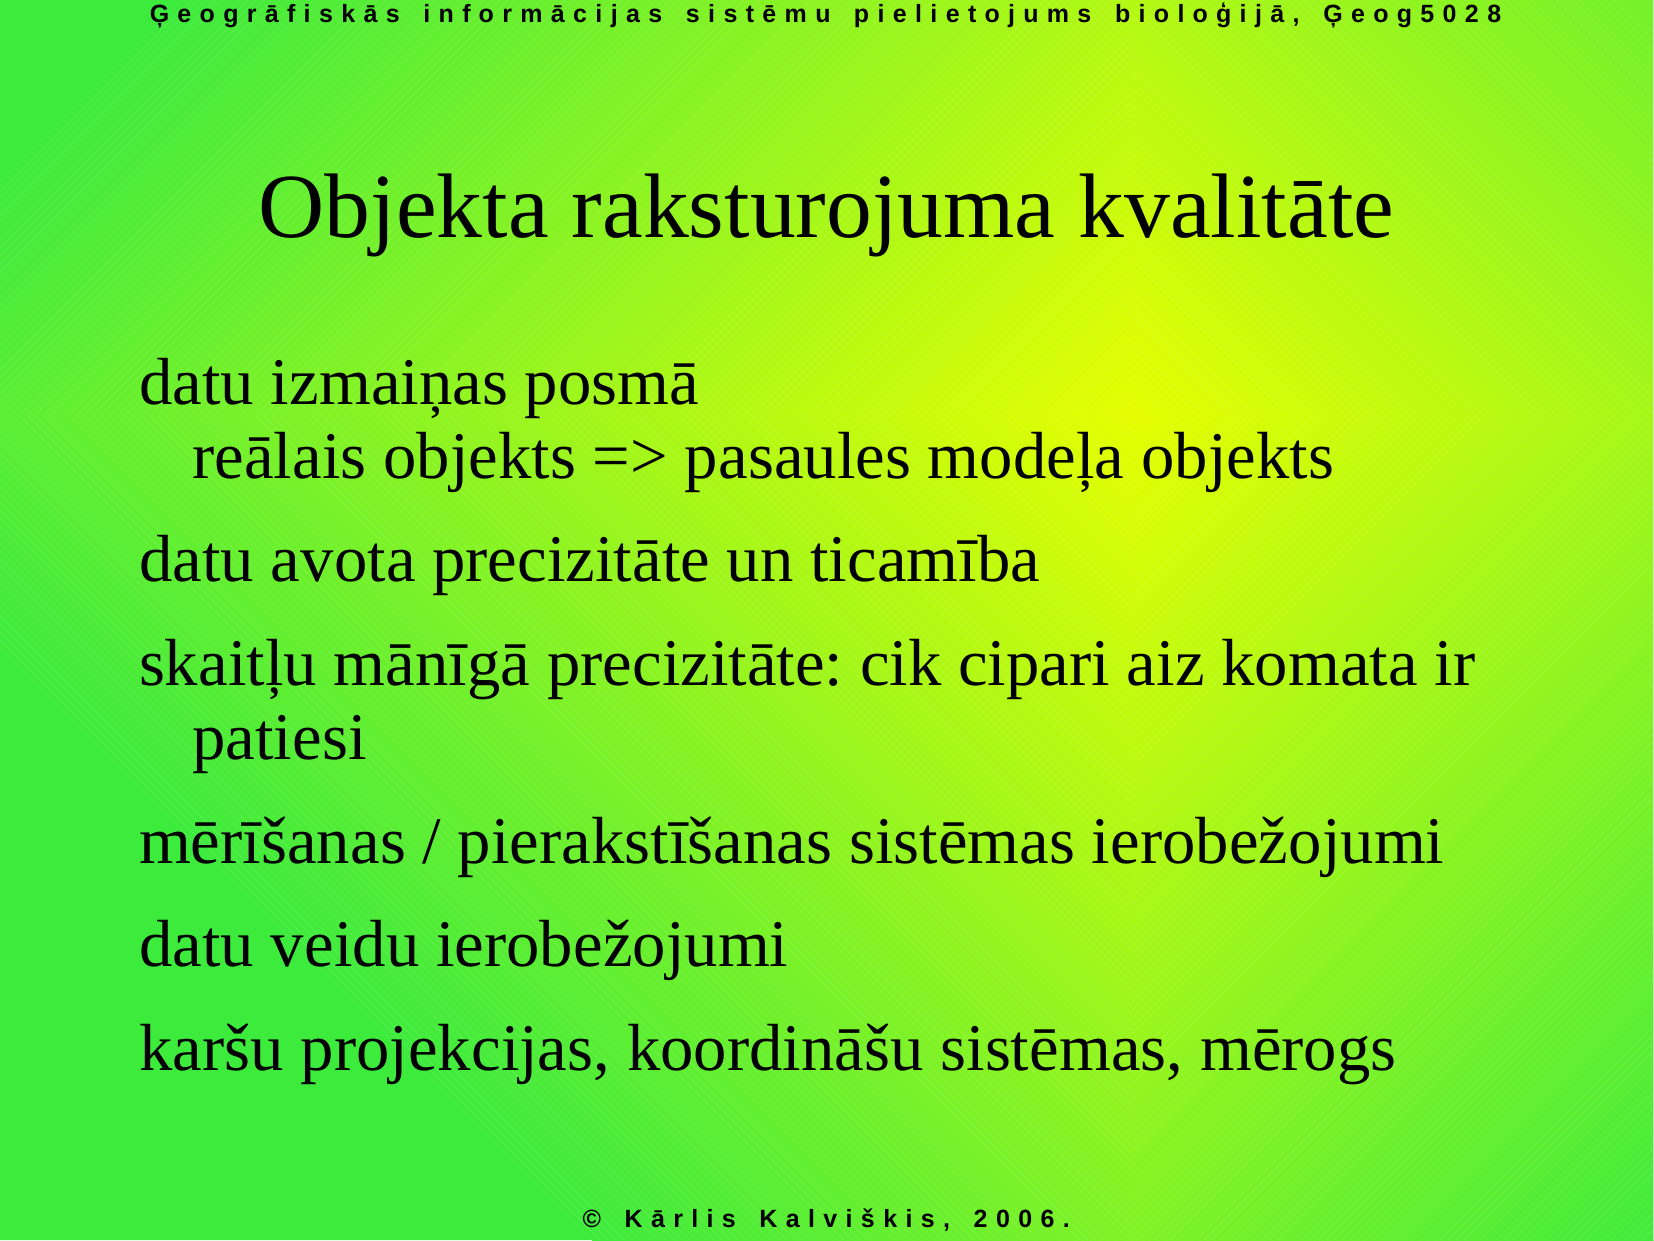

# Objekta raksturojuma kvalitāte
datu izmaiņas posmā
reālais objekts => pasaules modeļa objekts
datu avota precizitāte un ticamība
skaitļu mānīgā precizitāte: cik cipari aiz komata ir patiesi
mērīšanas / pierakstīšanas sistēmas ierobežojumi
datu veidu ierobežojumi
karšu projekcijas, koordināšu sistēmas, mērogs